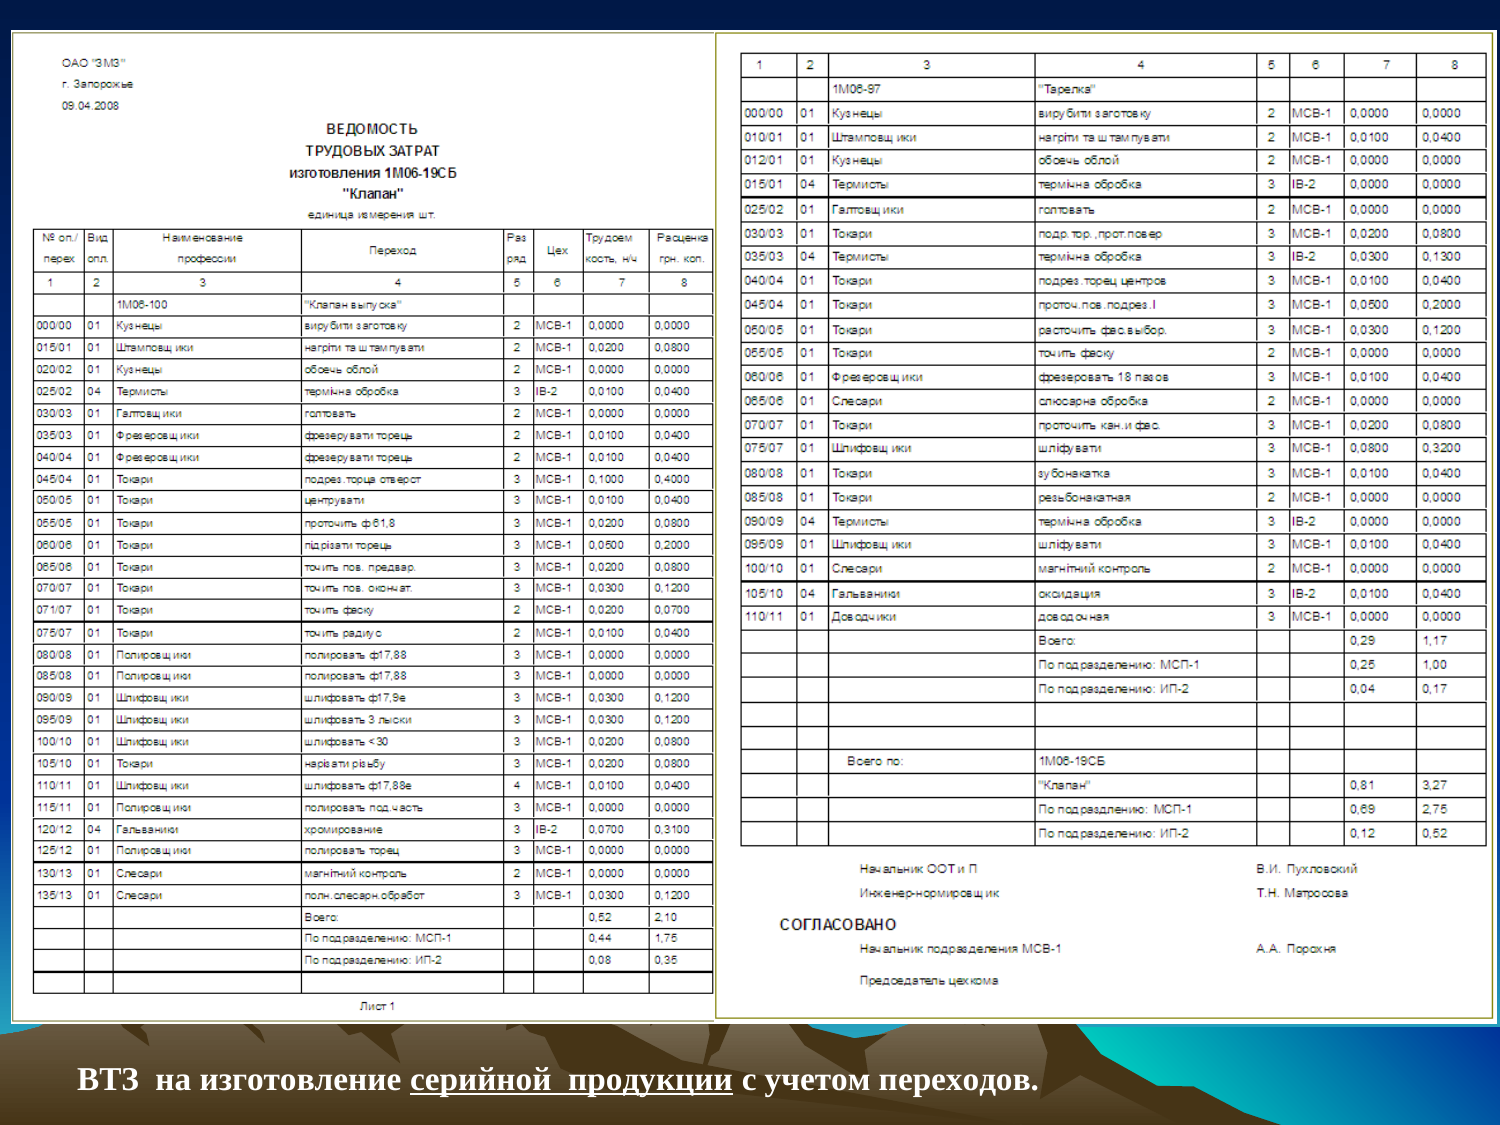

ВТЗ на изготовление серийной продукции с учетом переходов.